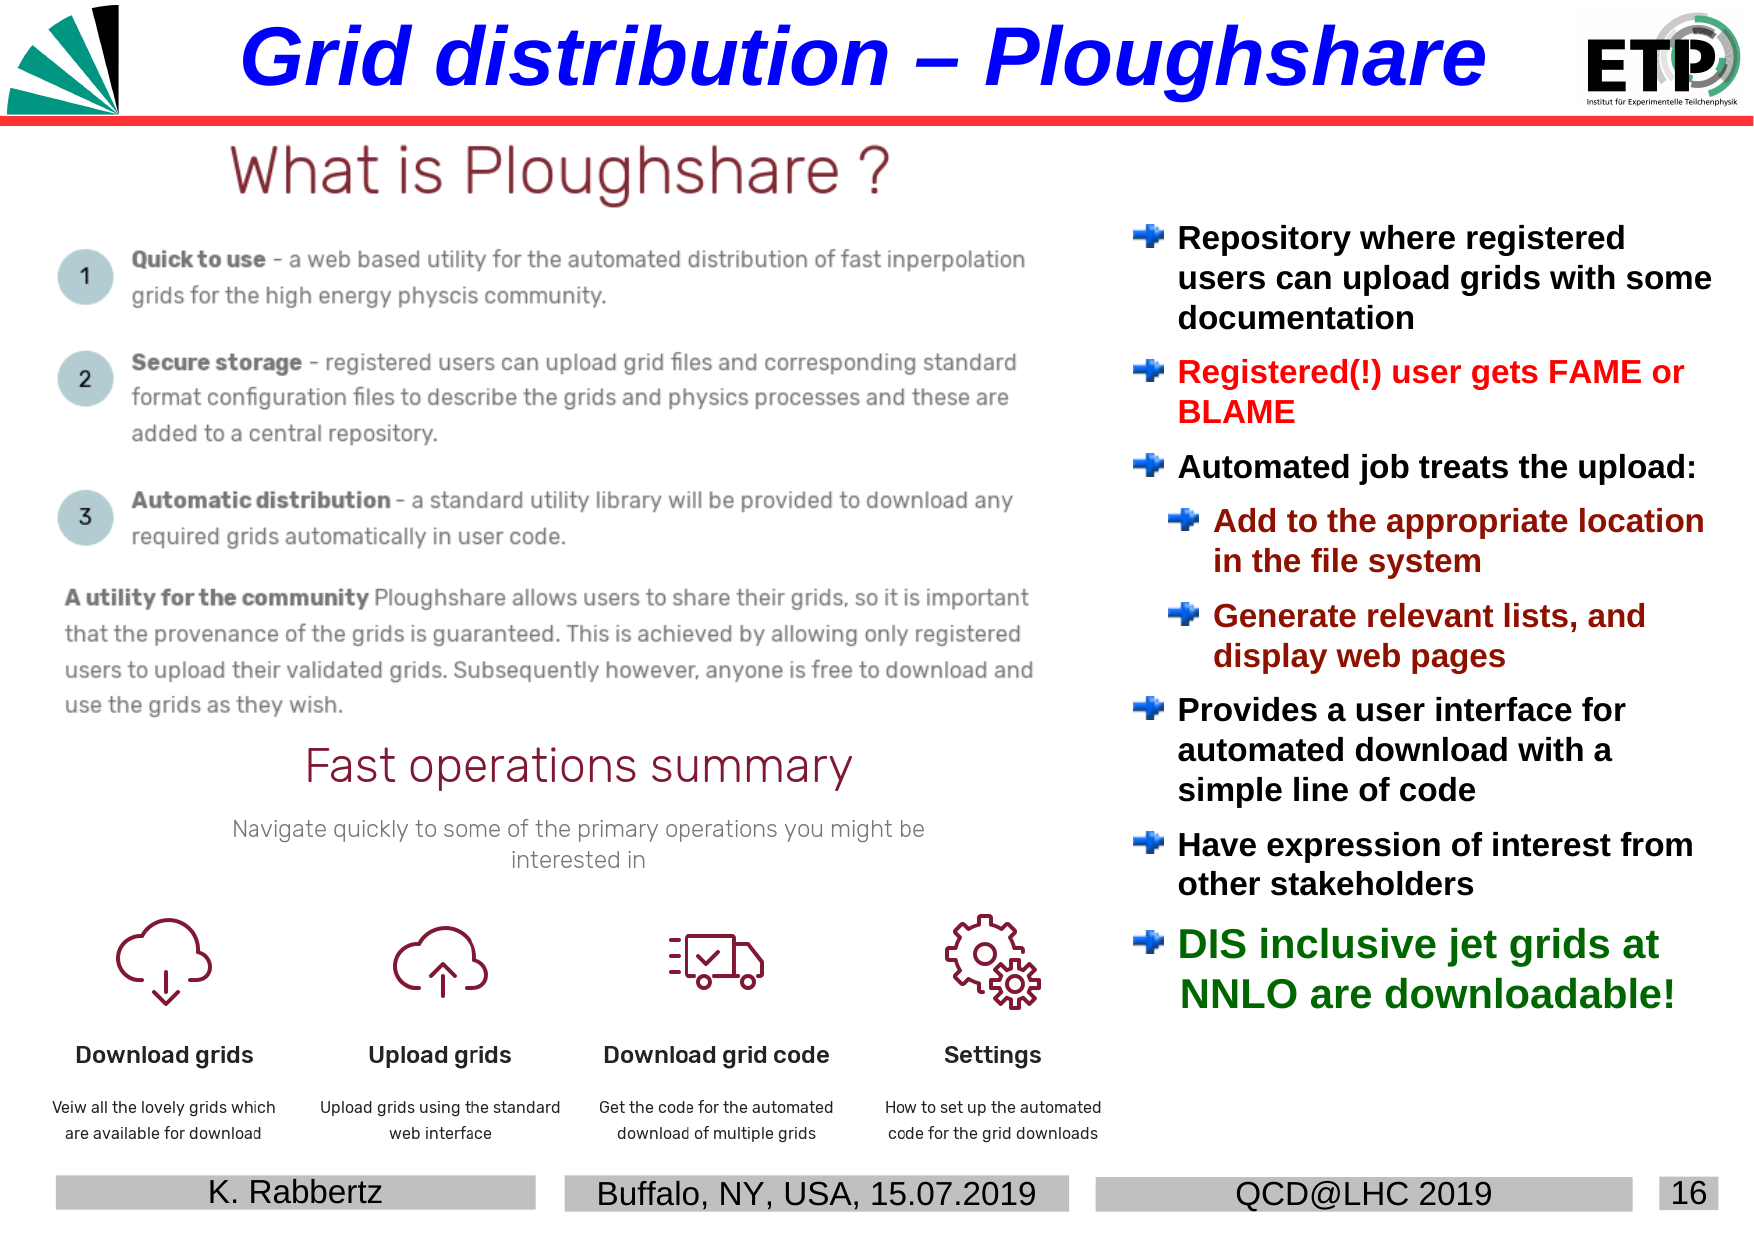

# Grid distribution – Ploughshare
 Repository where registered users can upload grids with some documentation
 Registered(!) user gets FAME or BLAME
 Automated job treats the upload:
 Add to the appropriate location in the file system
 Generate relevant lists, and display web pages
 Provides a user interface for automated download with a simple line of code
 Have expression of interest from other stakeholders
 DIS inclusive jet grids at NNLO are downloadable!